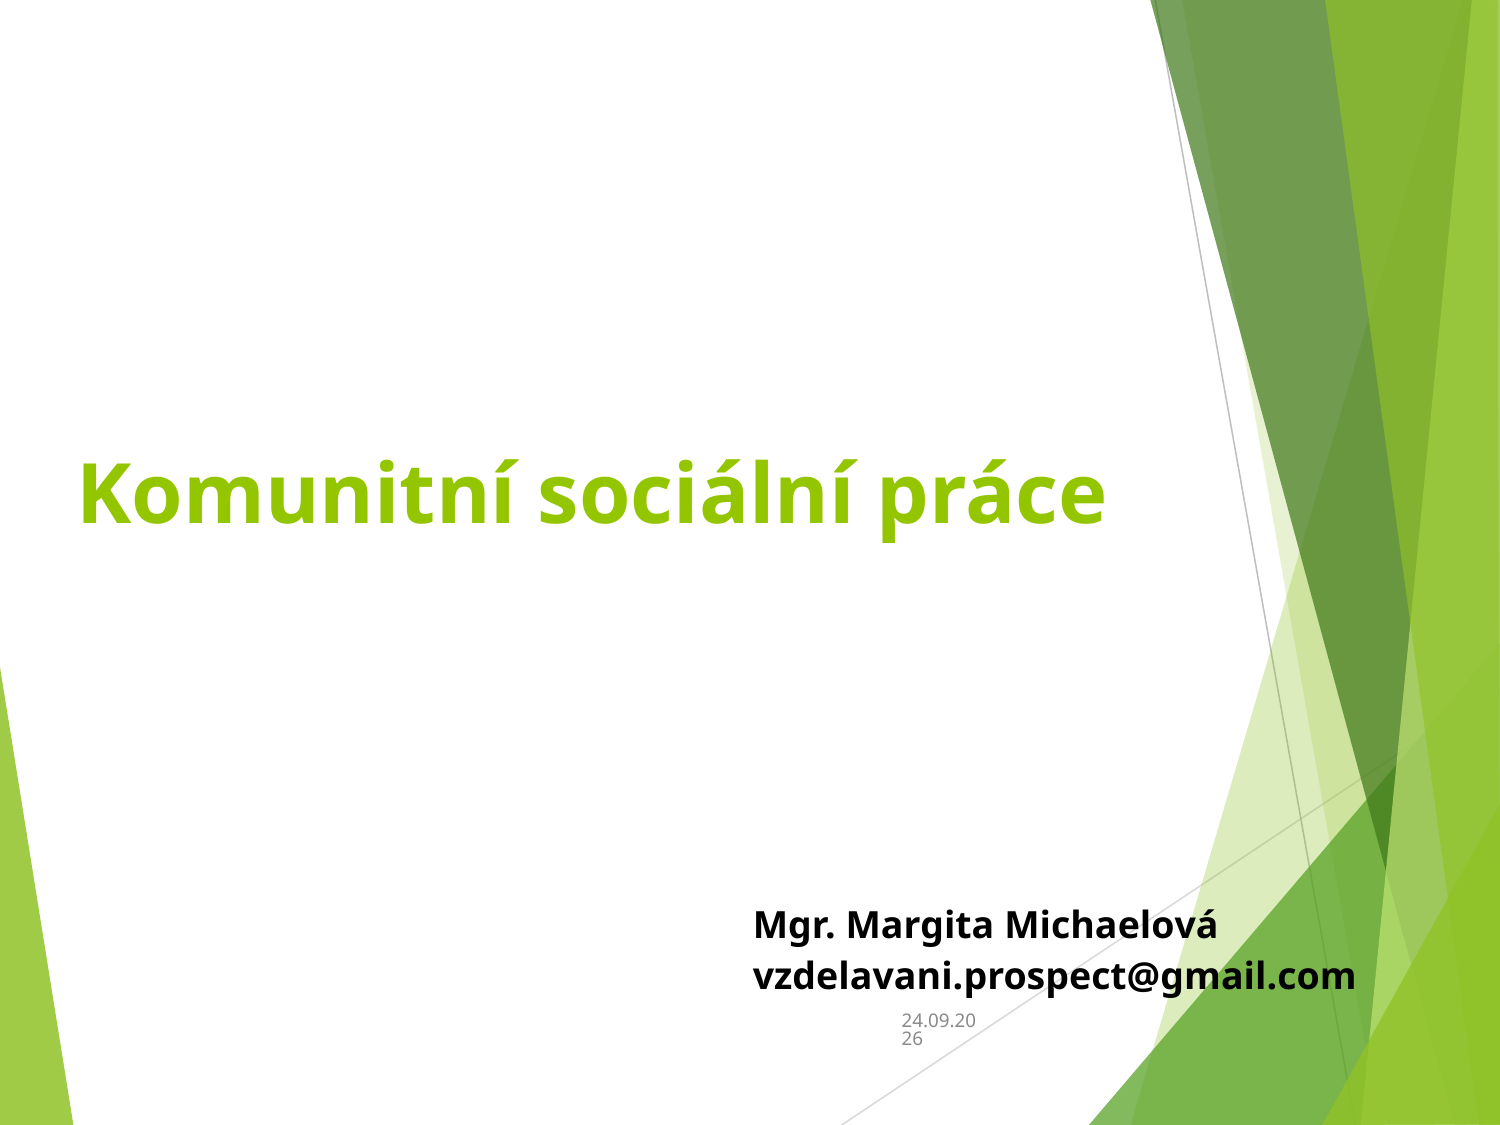

# Komunitní sociální práce
Mgr. Margita Michaelová
vzdelavani.prospect@gmail.com